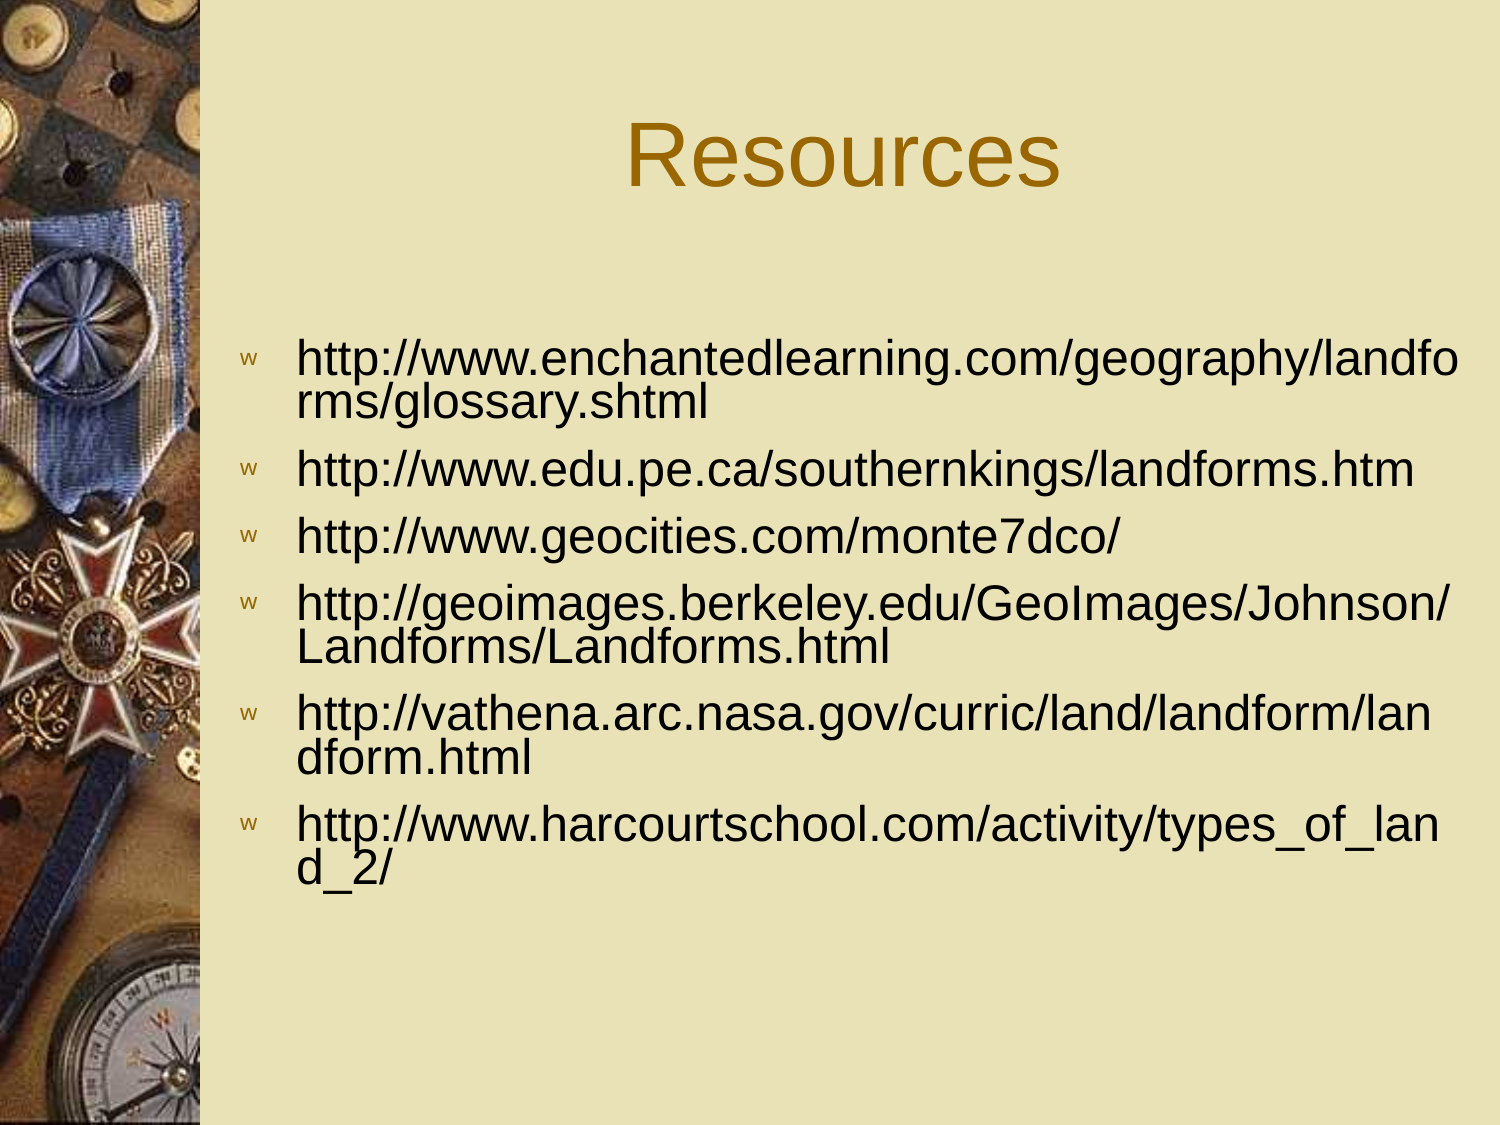

# Resources
http://www.enchantedlearning.com/geography/landforms/glossary.shtml
http://www.edu.pe.ca/southernkings/landforms.htm
http://www.geocities.com/monte7dco/
http://geoimages.berkeley.edu/GeoImages/Johnson/Landforms/Landforms.html
http://vathena.arc.nasa.gov/curric/land/landform/landform.html
http://www.harcourtschool.com/activity/types_of_land_2/